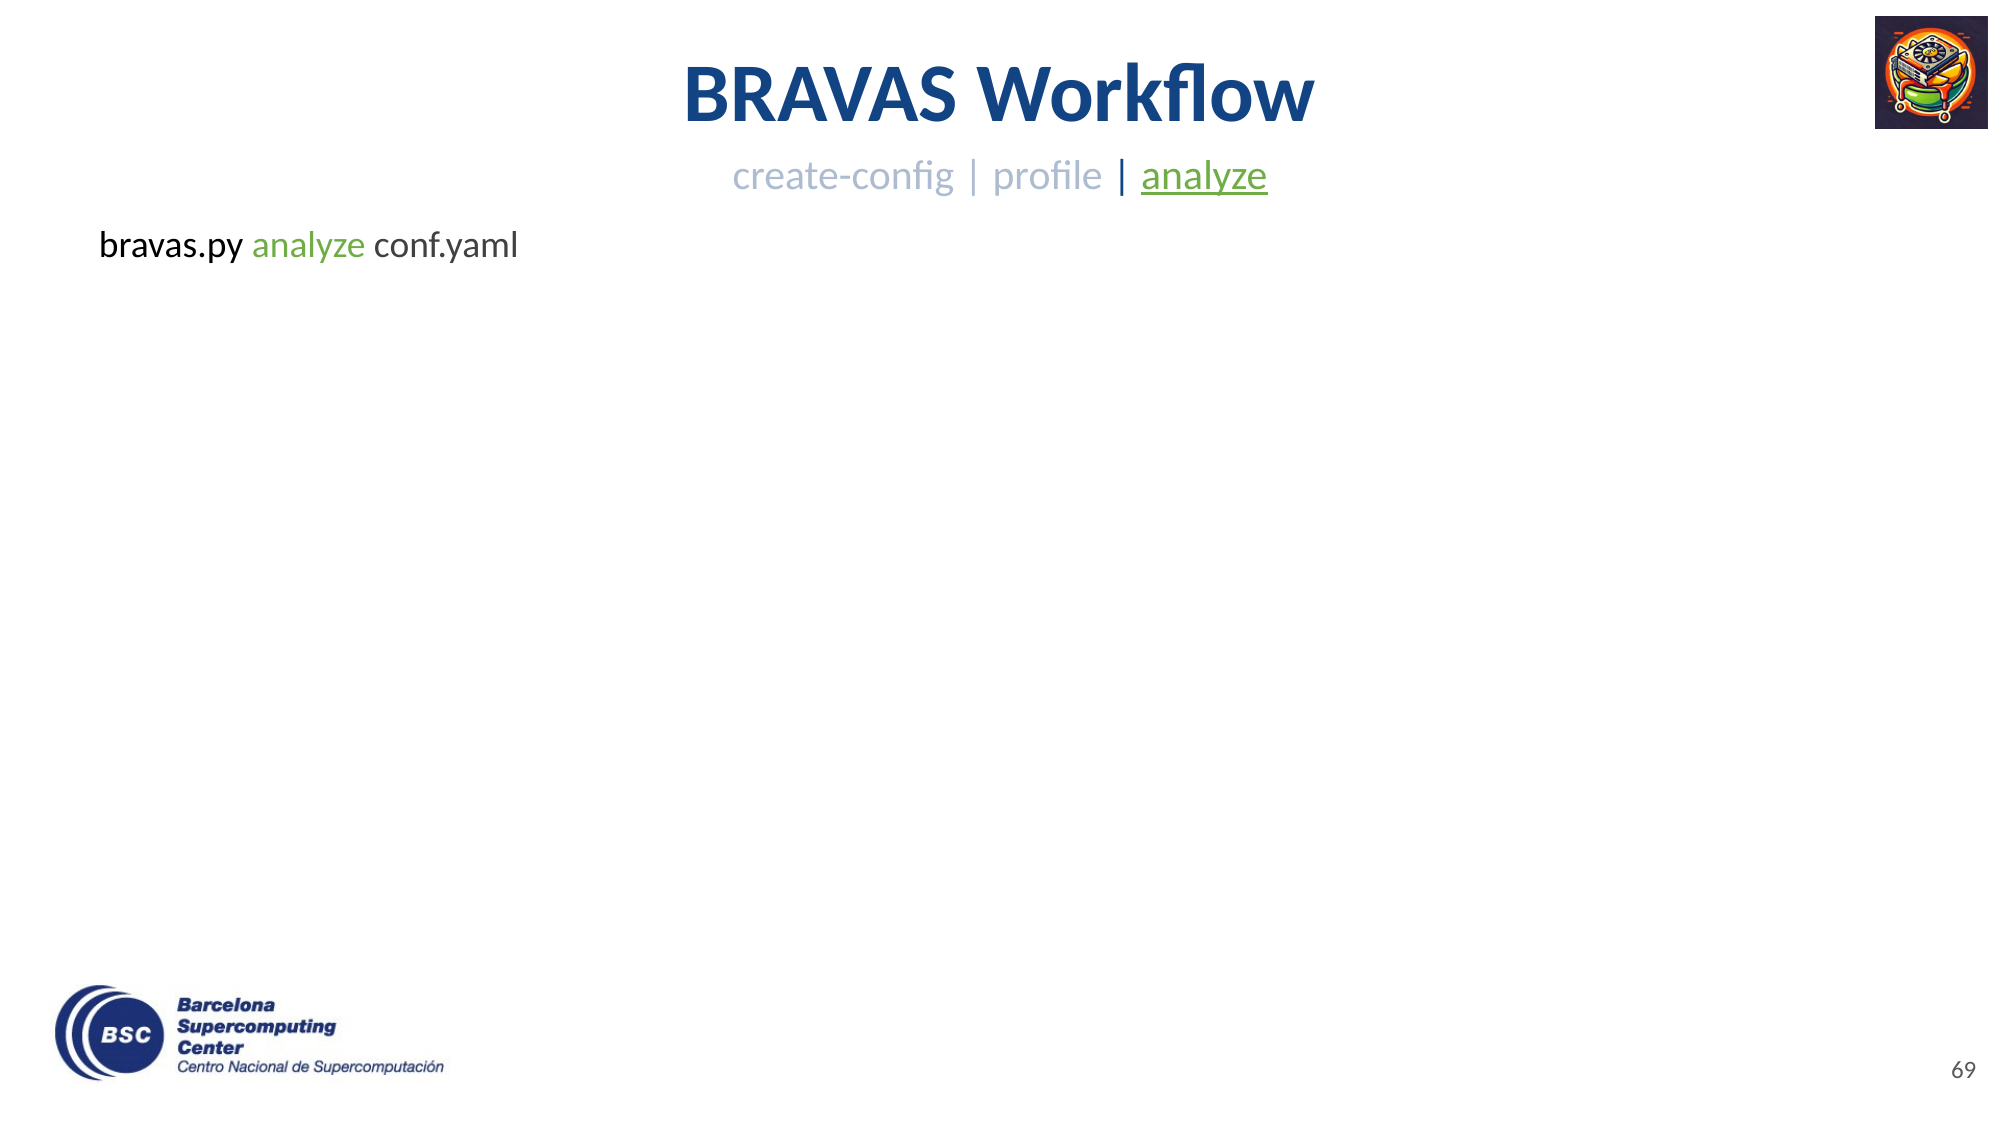

# BRAVAS Workflow
create-config | profile | analyze
bravas.py analyze conf.yaml